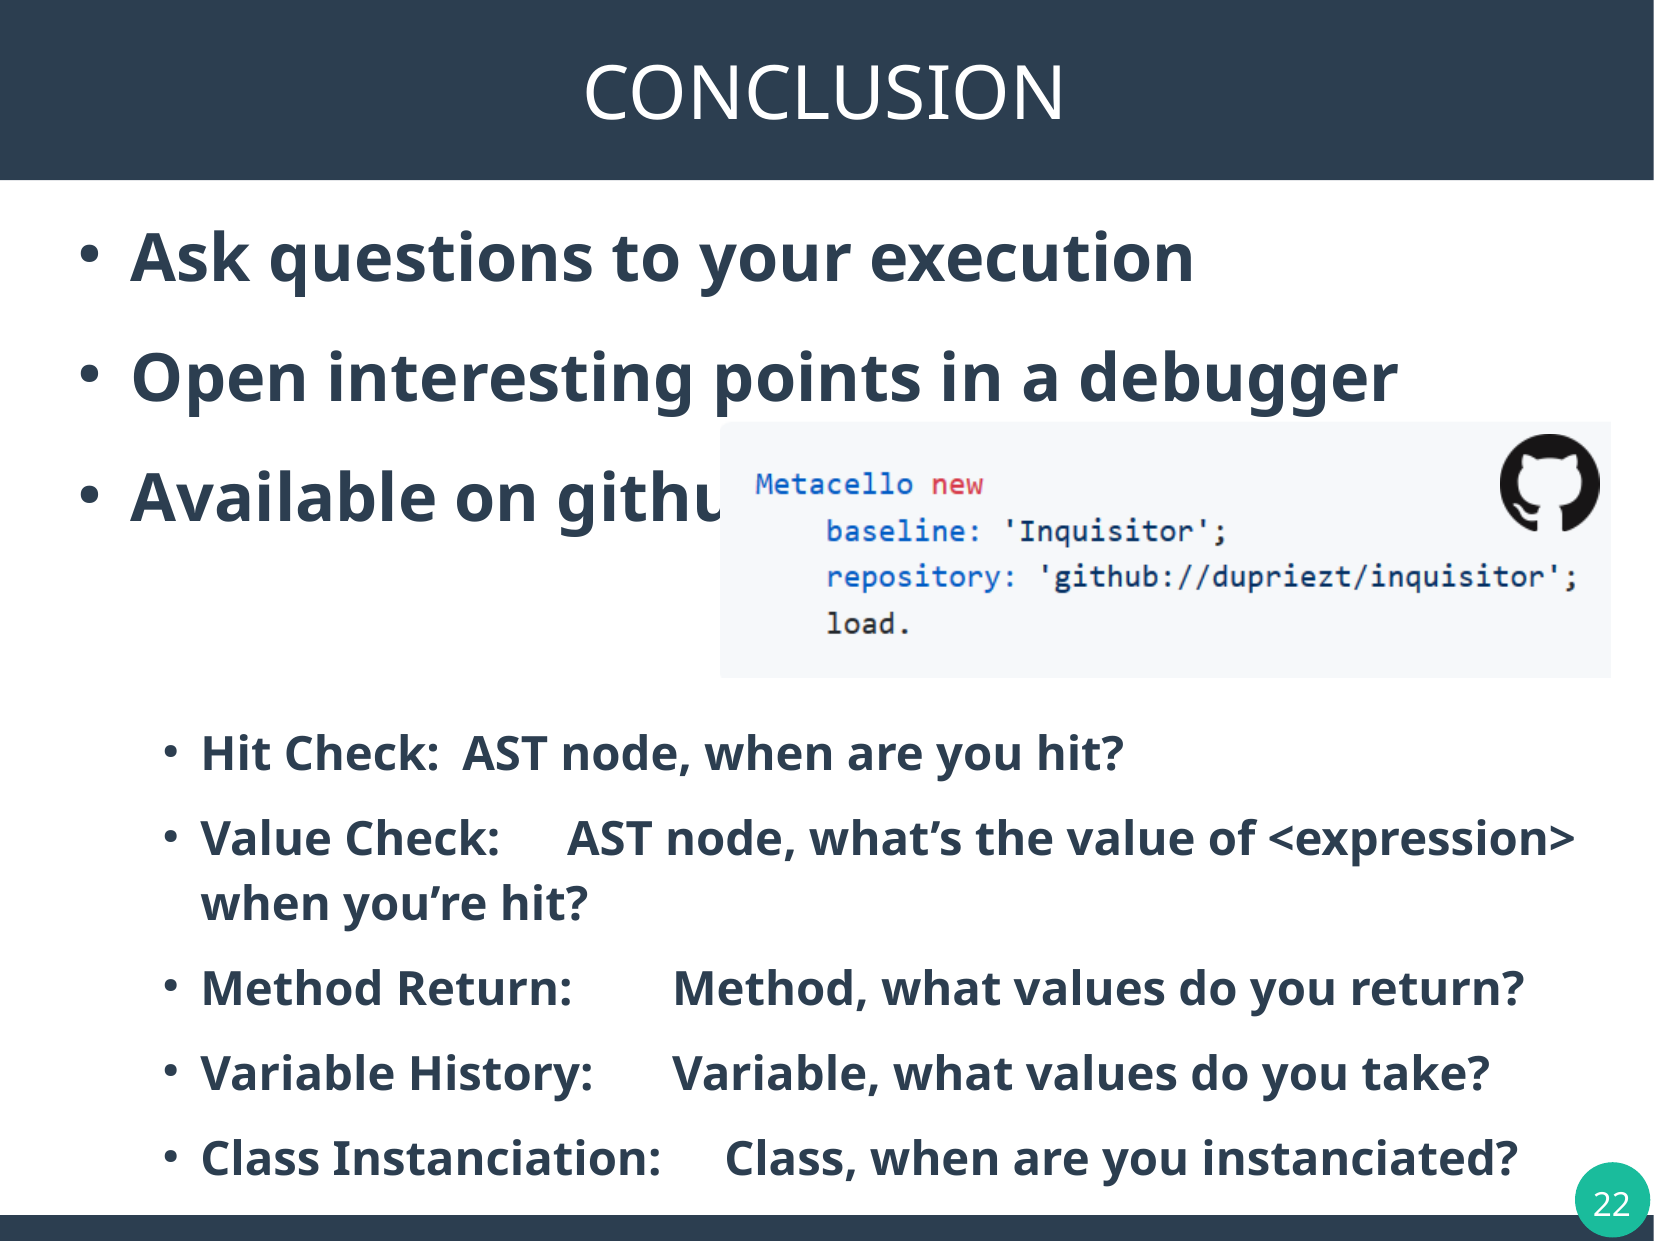

# COnclusion
Ask questions to your execution
Open interesting points in a debugger
Available on github
Hit Check: 				AST node, when are you hit?
Value Check: 			AST node, what’s the value of <expression> 										when you’re hit?
Method Return: 		Method, what values do you return?
Variable History: 		Variable, what values do you take?
Class Instanciation: 	Class, when are you instanciated?